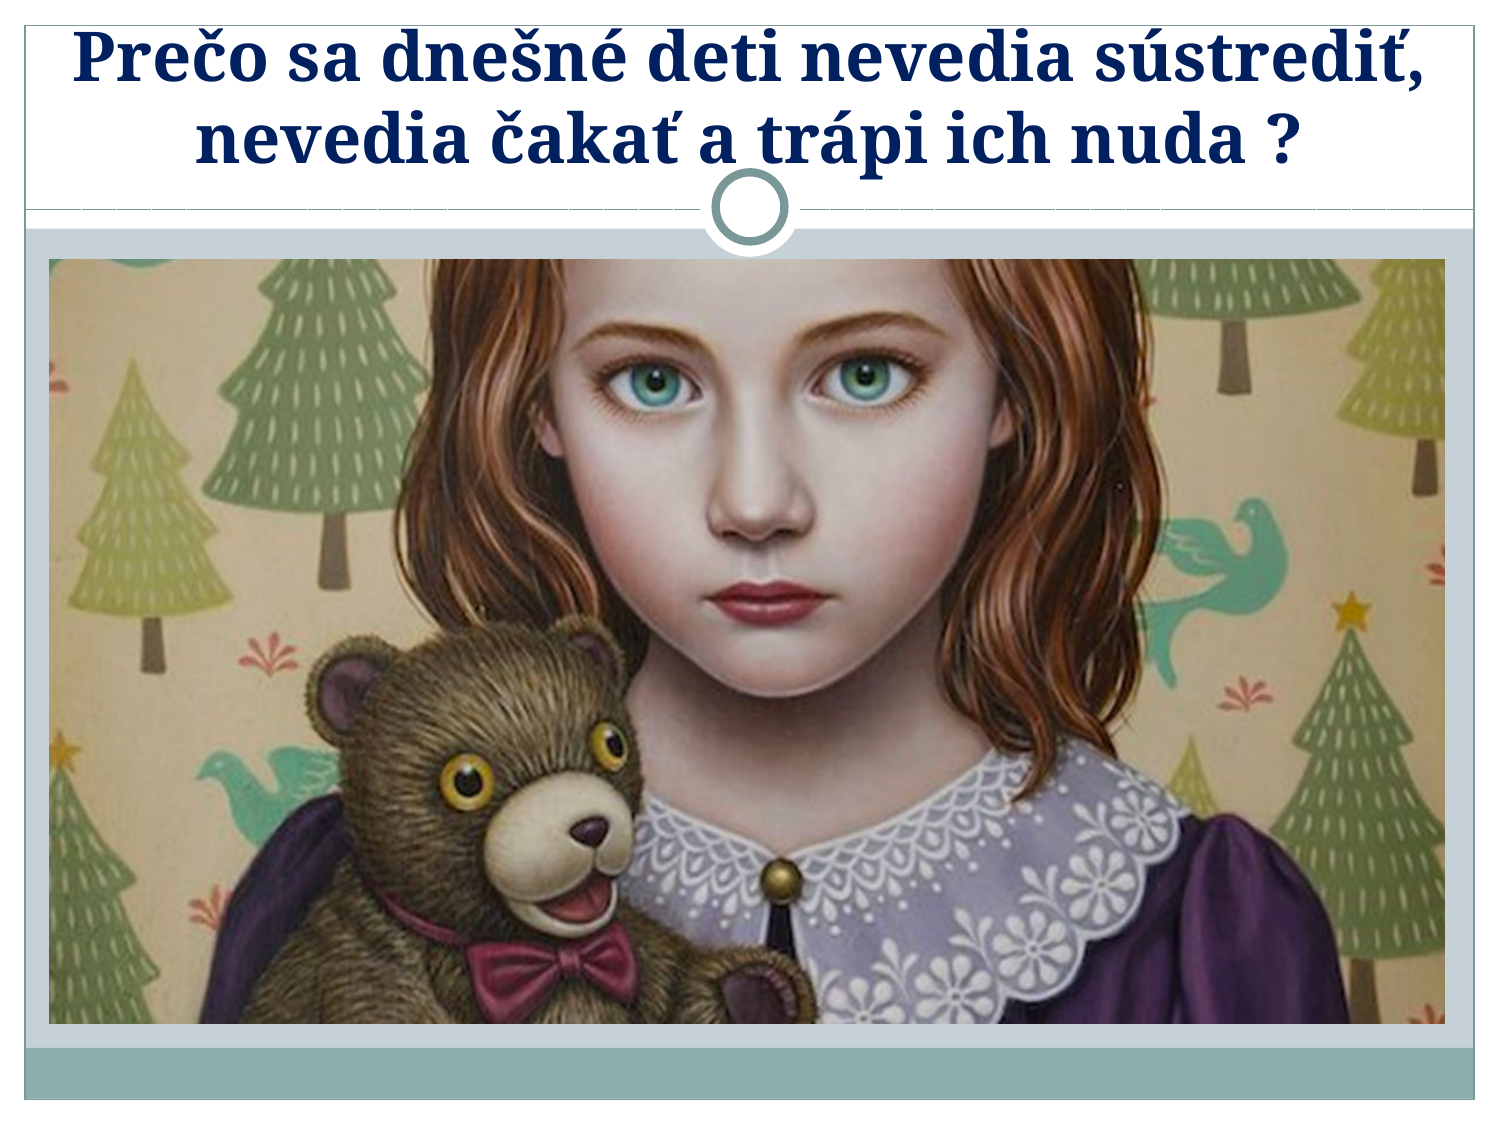

# Prečo sa dnešné deti nevedia sústrediť, nevedia čakať a trápi ich nuda ?